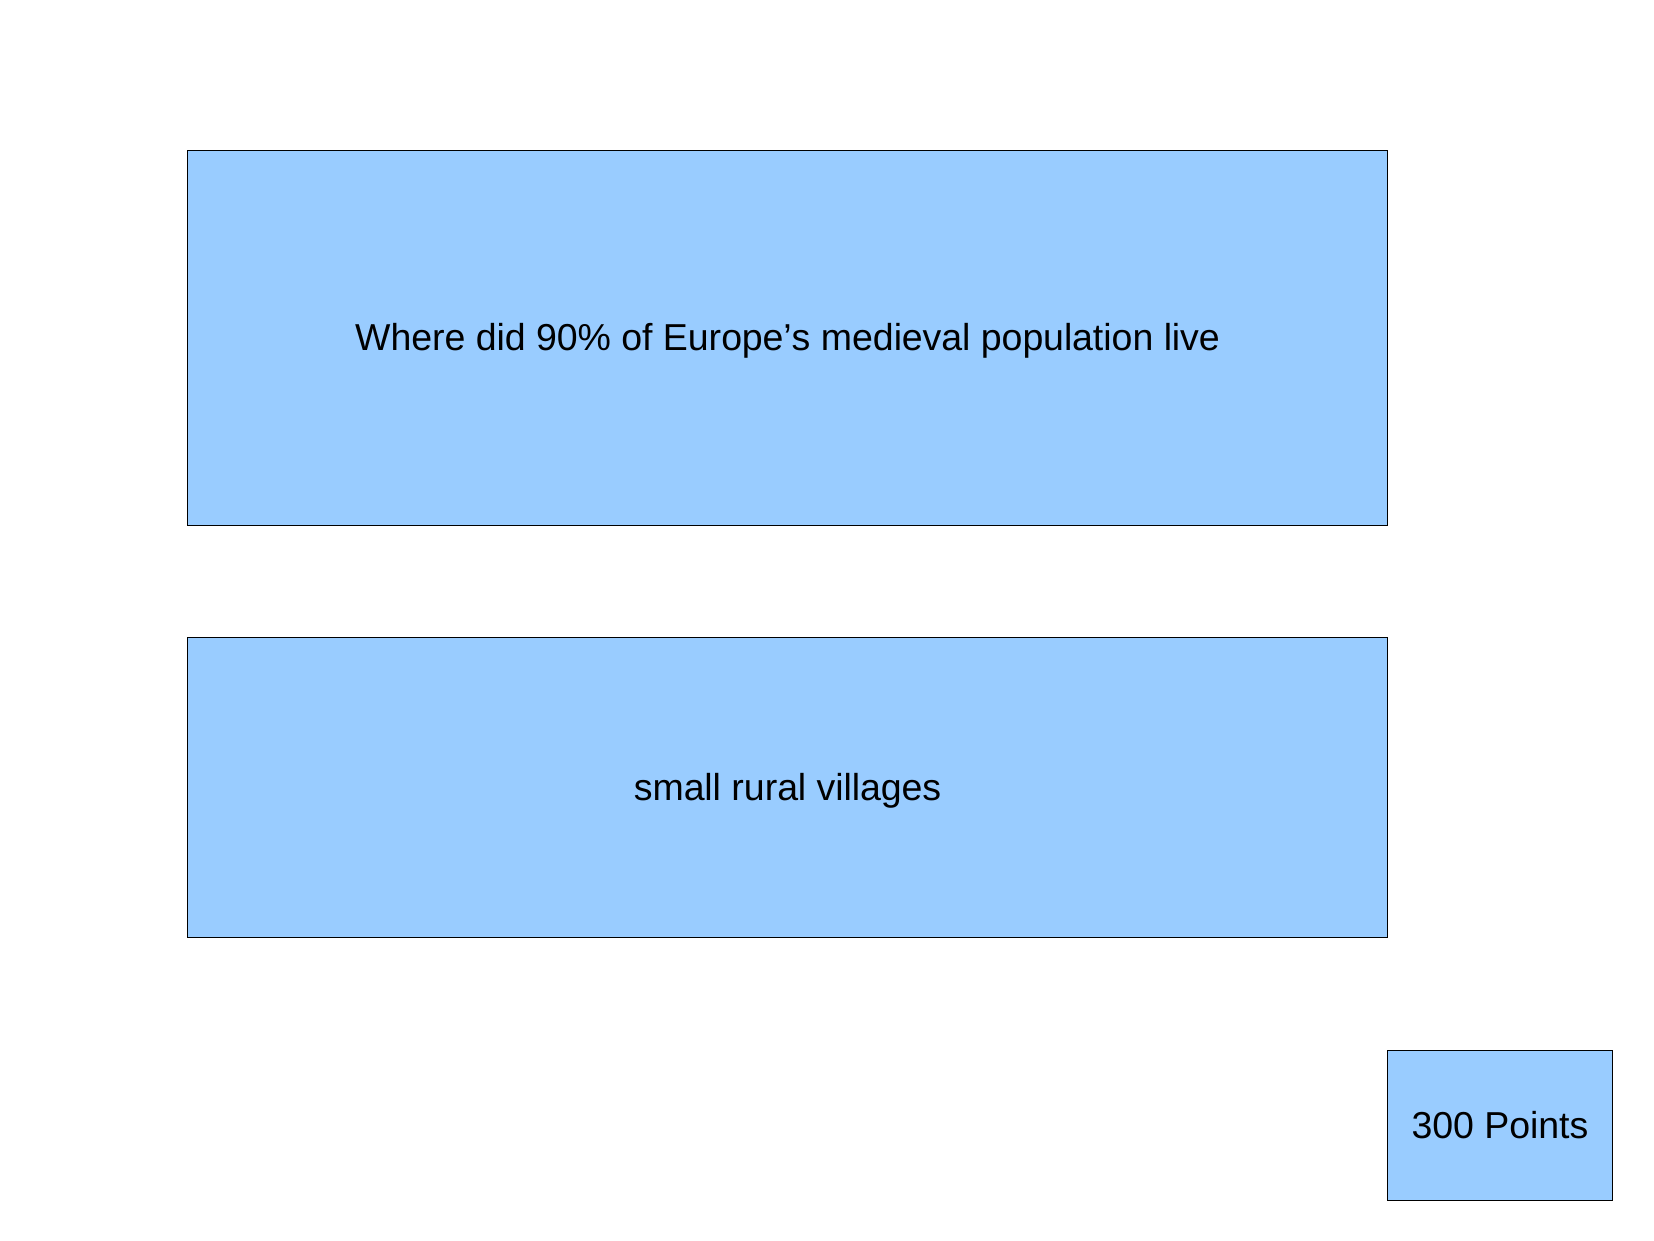

Where did 90% of Europe’s medieval population live
small rural villages
300 Points